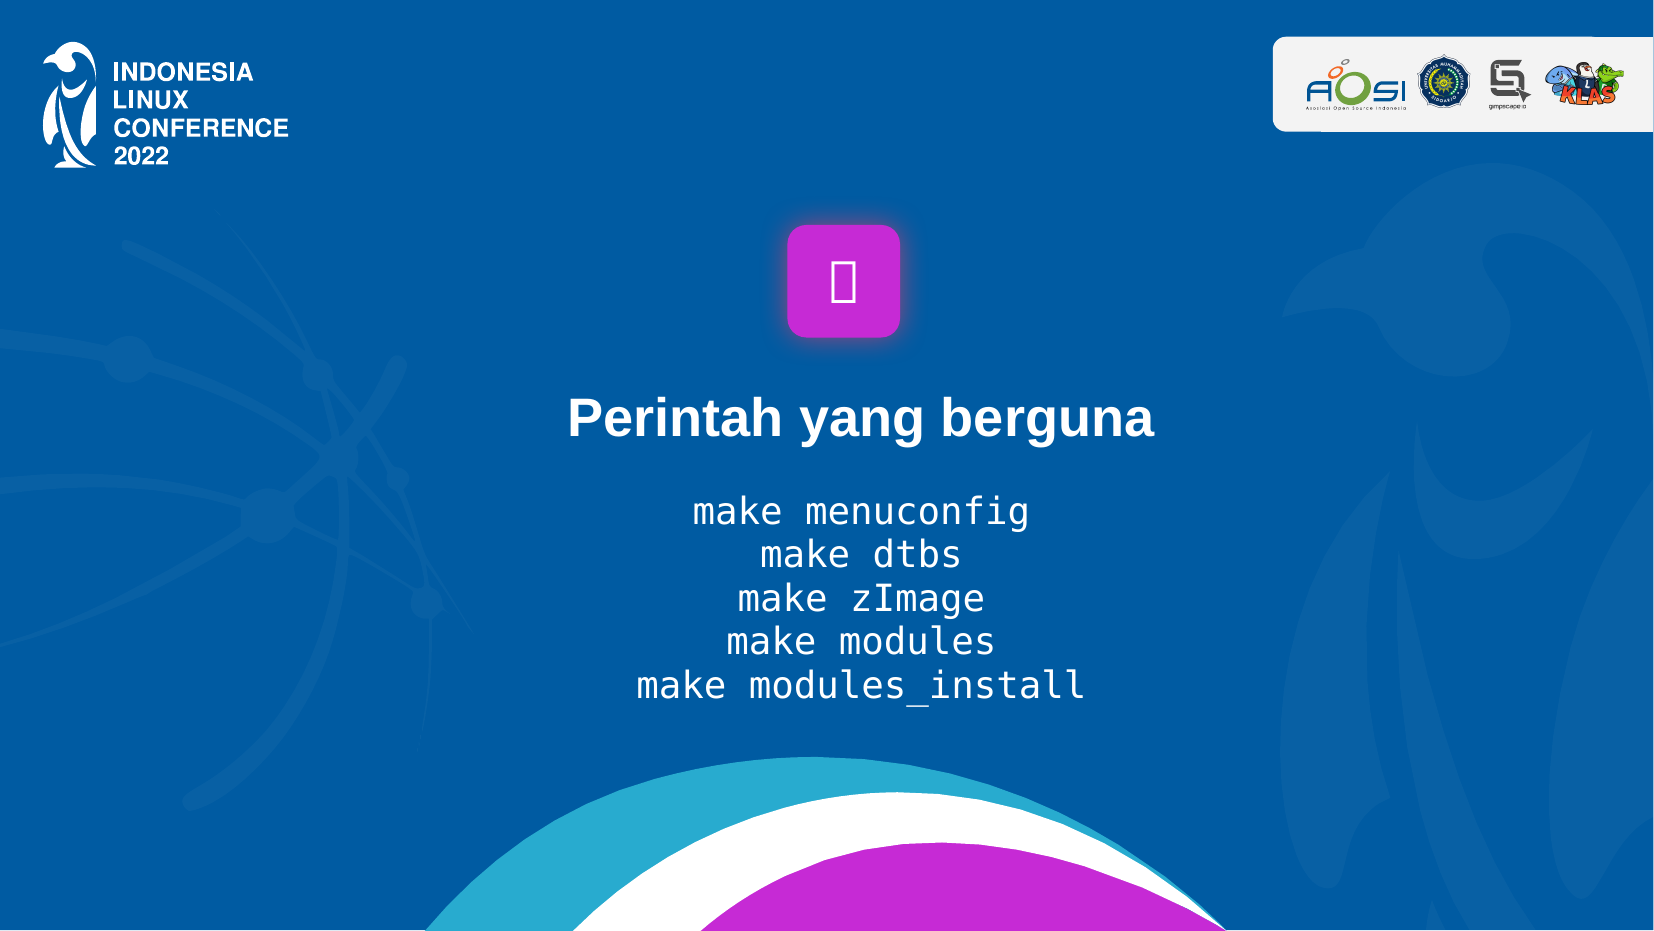

📜
Perintah yang berguna
make menuconfig
make dtbs
make zImage
make modules
make modules_install